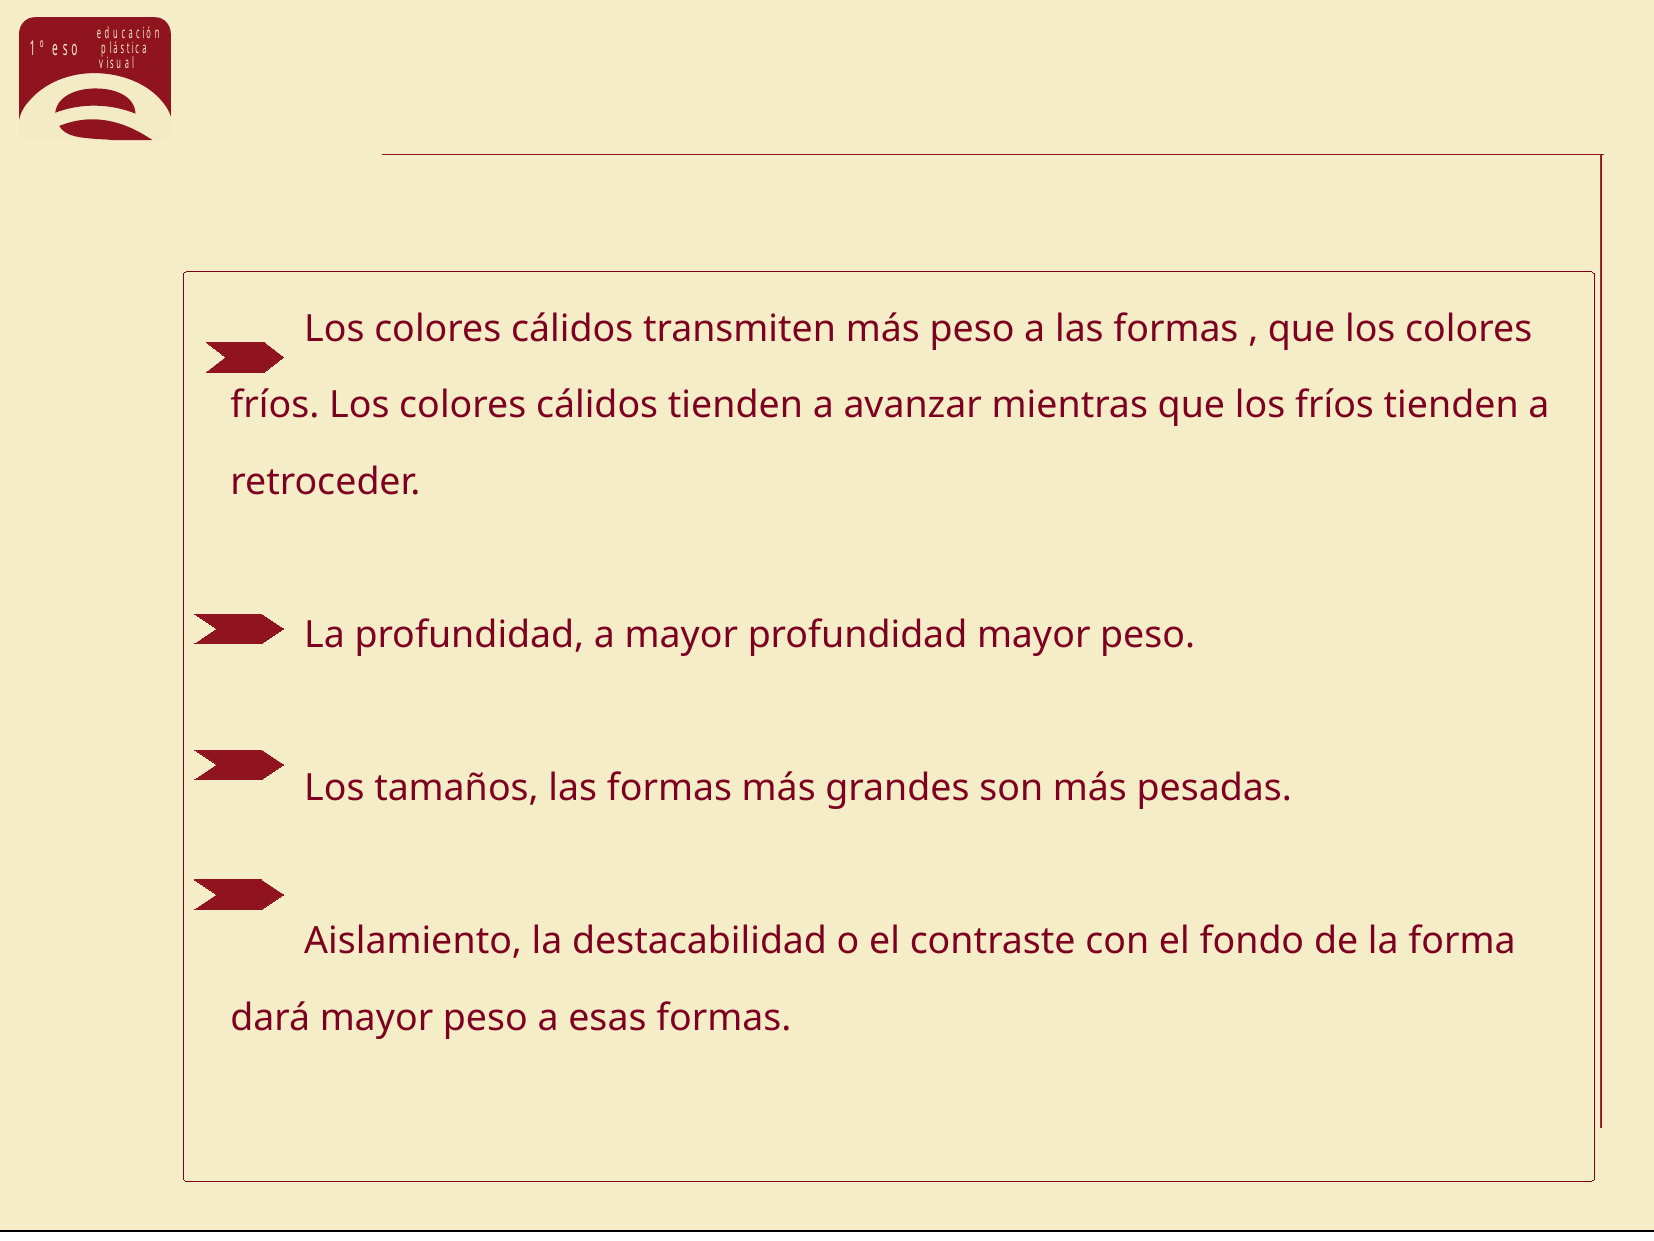

Los colores cálidos transmiten más peso a las formas , que los colores fríos. Los colores cálidos tienden a avanzar mientras que los fríos tienden a retroceder.
	La profundidad, a mayor profundidad mayor peso.
	Los tamaños, las formas más grandes son más pesadas.
	Aislamiento, la destacabilidad o el contraste con el fondo de la forma dará mayor peso a esas formas.
#